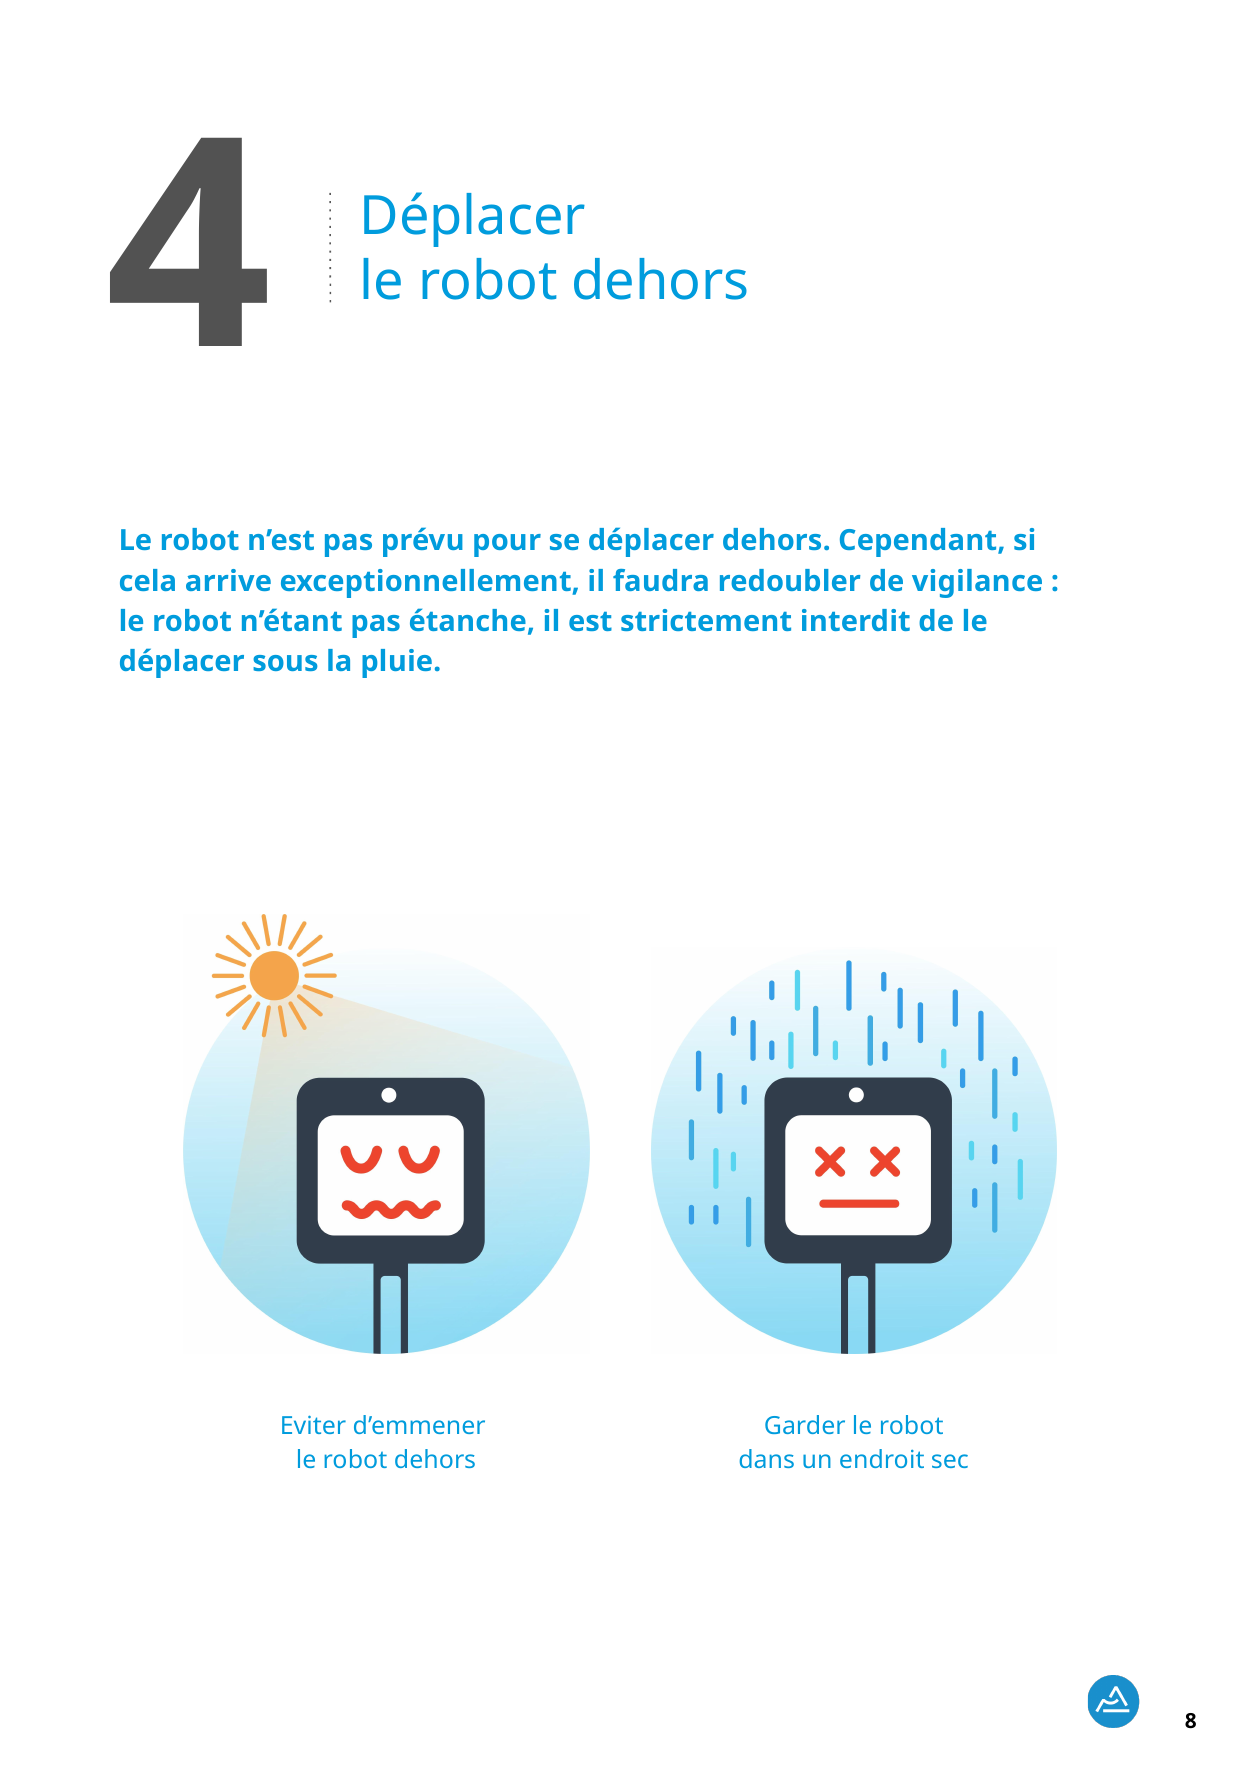

4
Déplacer
le robot dehors
Le robot n’est pas prévu pour se déplacer dehors. Cependant, si cela arrive exceptionnellement, il faudra redoubler de vigilance :
le robot n’étant pas étanche, il est strictement interdit de le déplacer sous la pluie.
Eviter d’emmener
le robot dehors
Garder le robot dans un endroit sec
8